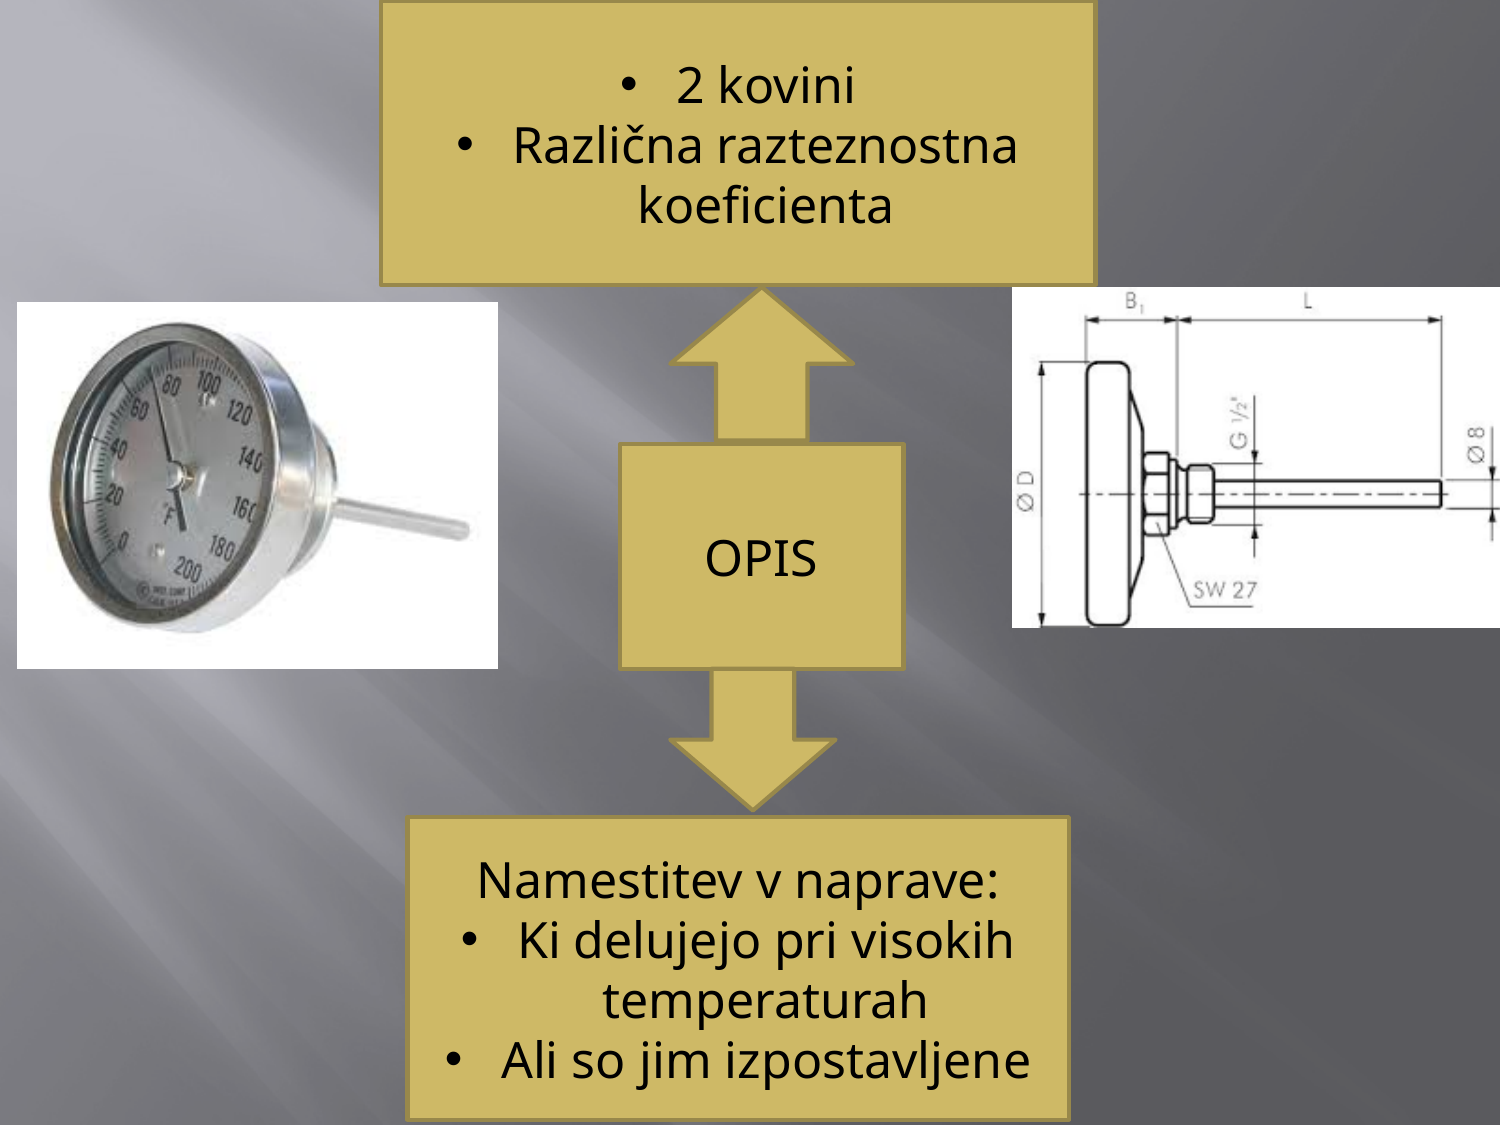

2 kovini
Različna razteznostna koeficienta
OPIS
Namestitev v naprave:
Ki delujejo pri visokih temperaturah
Ali so jim izpostavljene